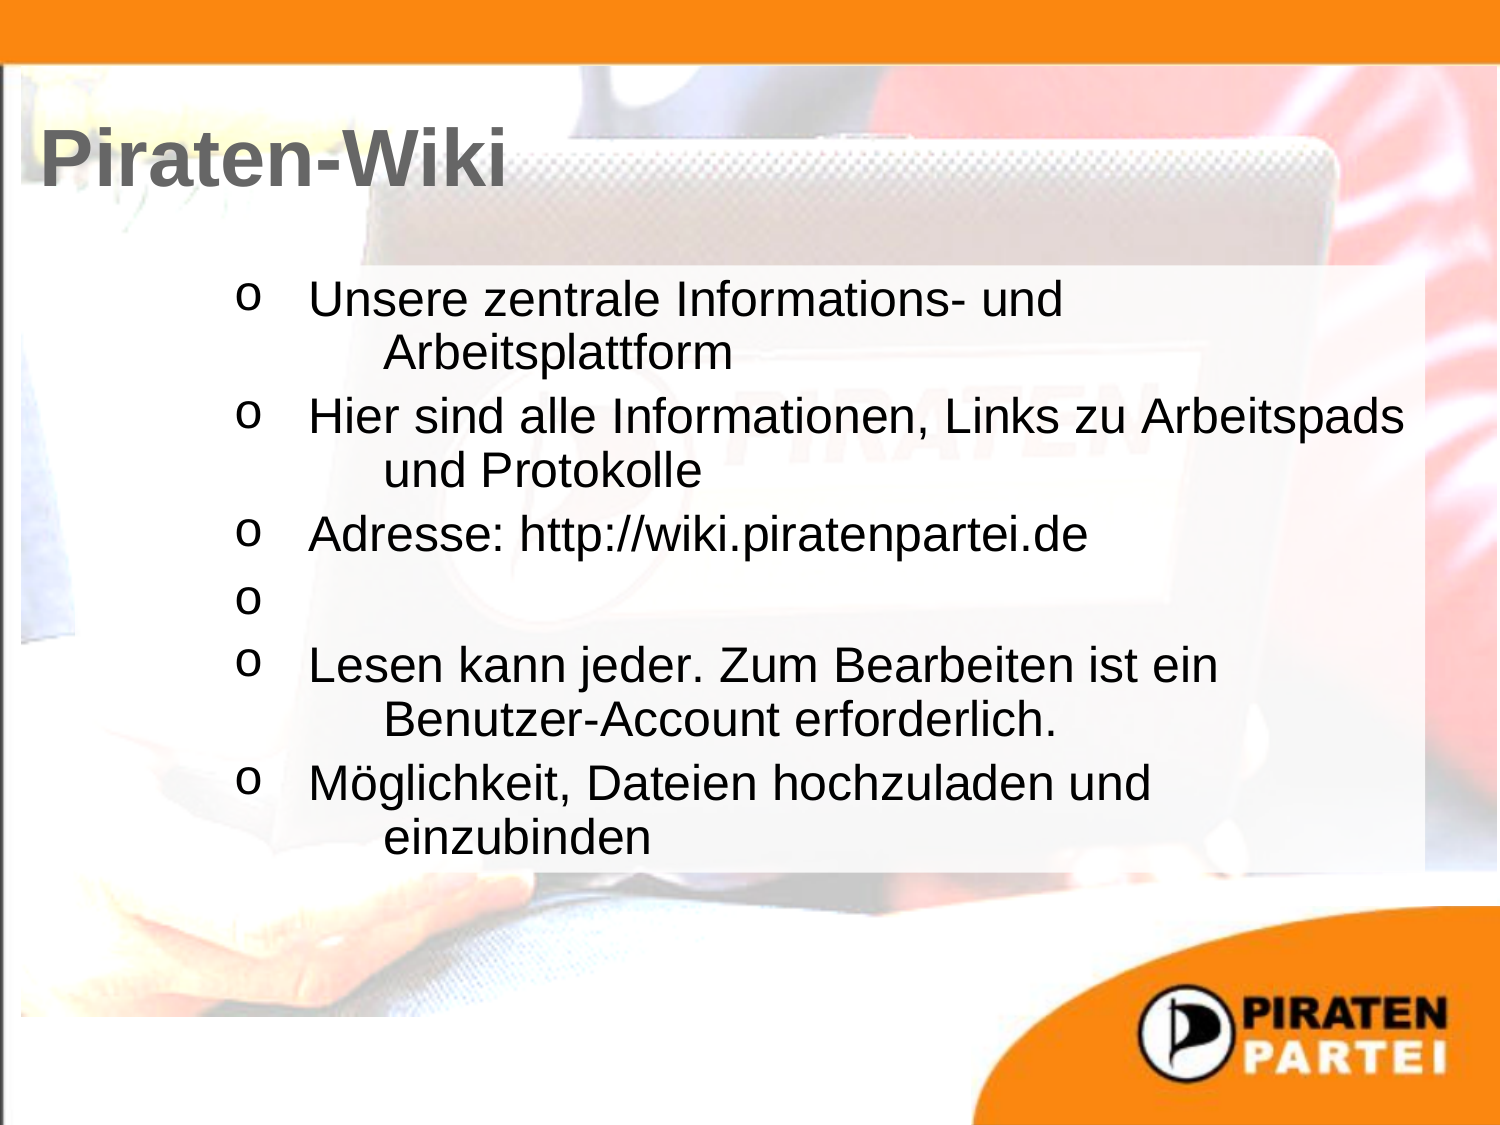

Piraten-Wiki
# Unsere zentrale Informations- und Arbeitsplattform
Hier sind alle Informationen, Links zu Arbeitspads und Protokolle
Adresse: http://wiki.piratenpartei.de
Lesen kann jeder. Zum Bearbeiten ist ein Benutzer-Account erforderlich.
Möglichkeit, Dateien hochzuladen und einzubinden